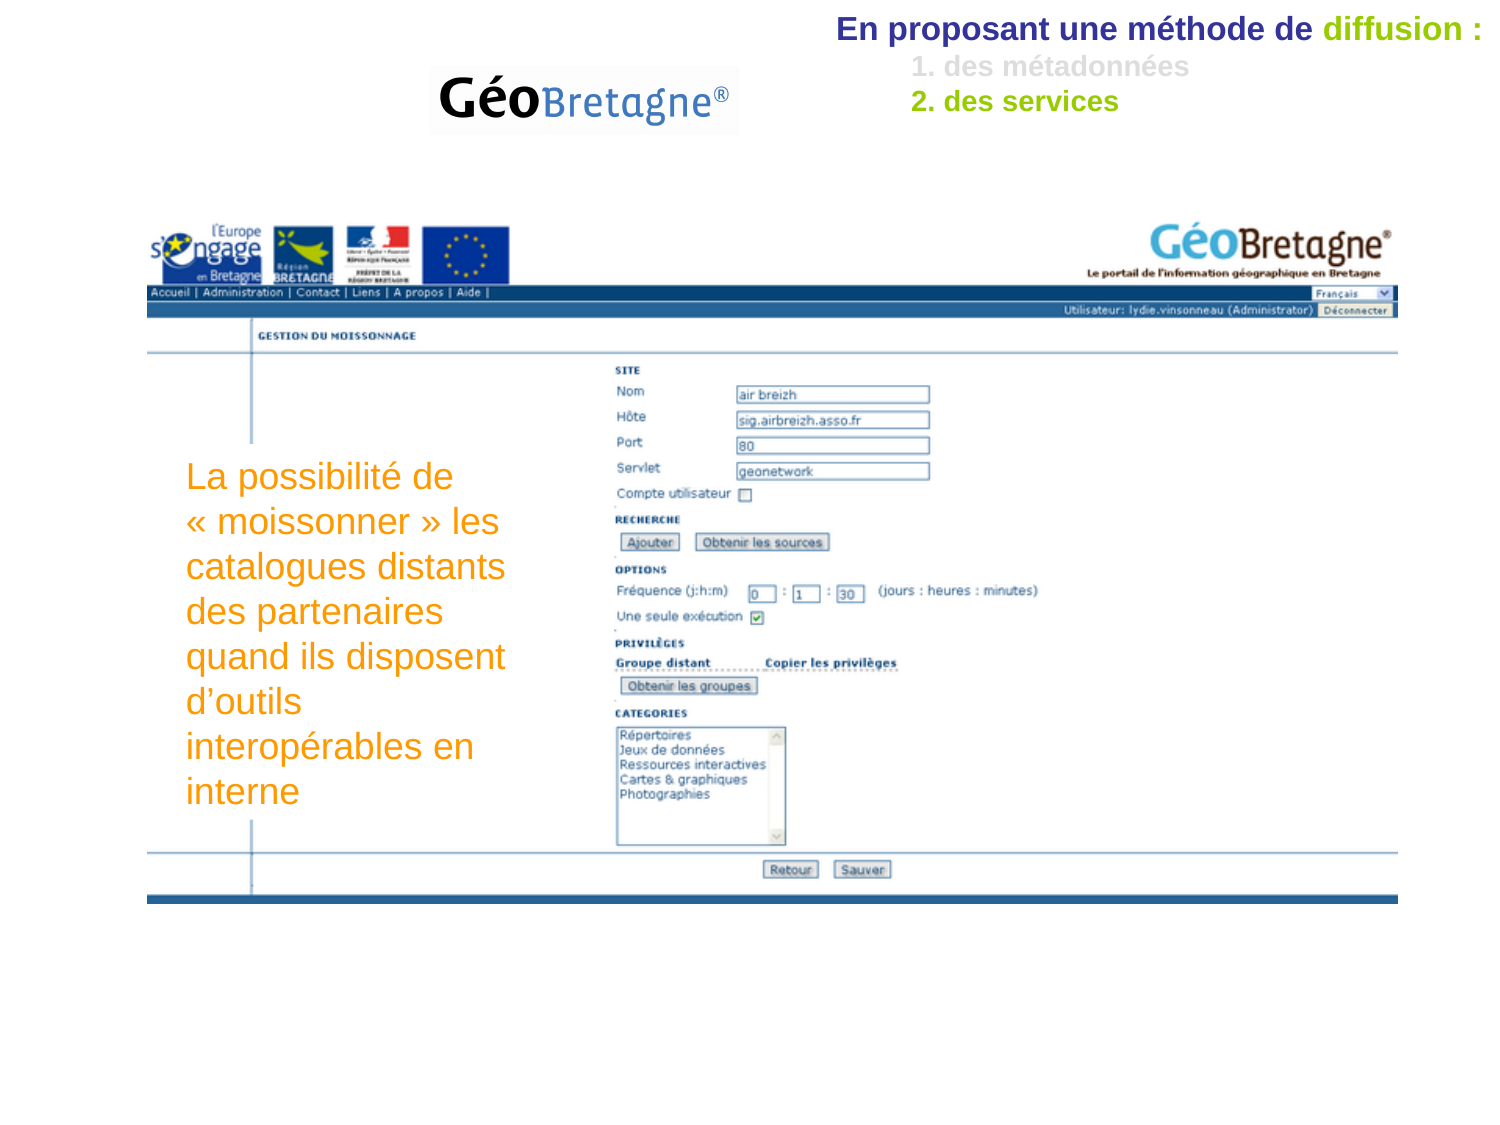

En proposant une méthode de diffusion :
1. des métadonnées
2. des services
La possibilité de « moissonner » les catalogues distants des partenaires quand ils disposent d’outils interopérables en interne